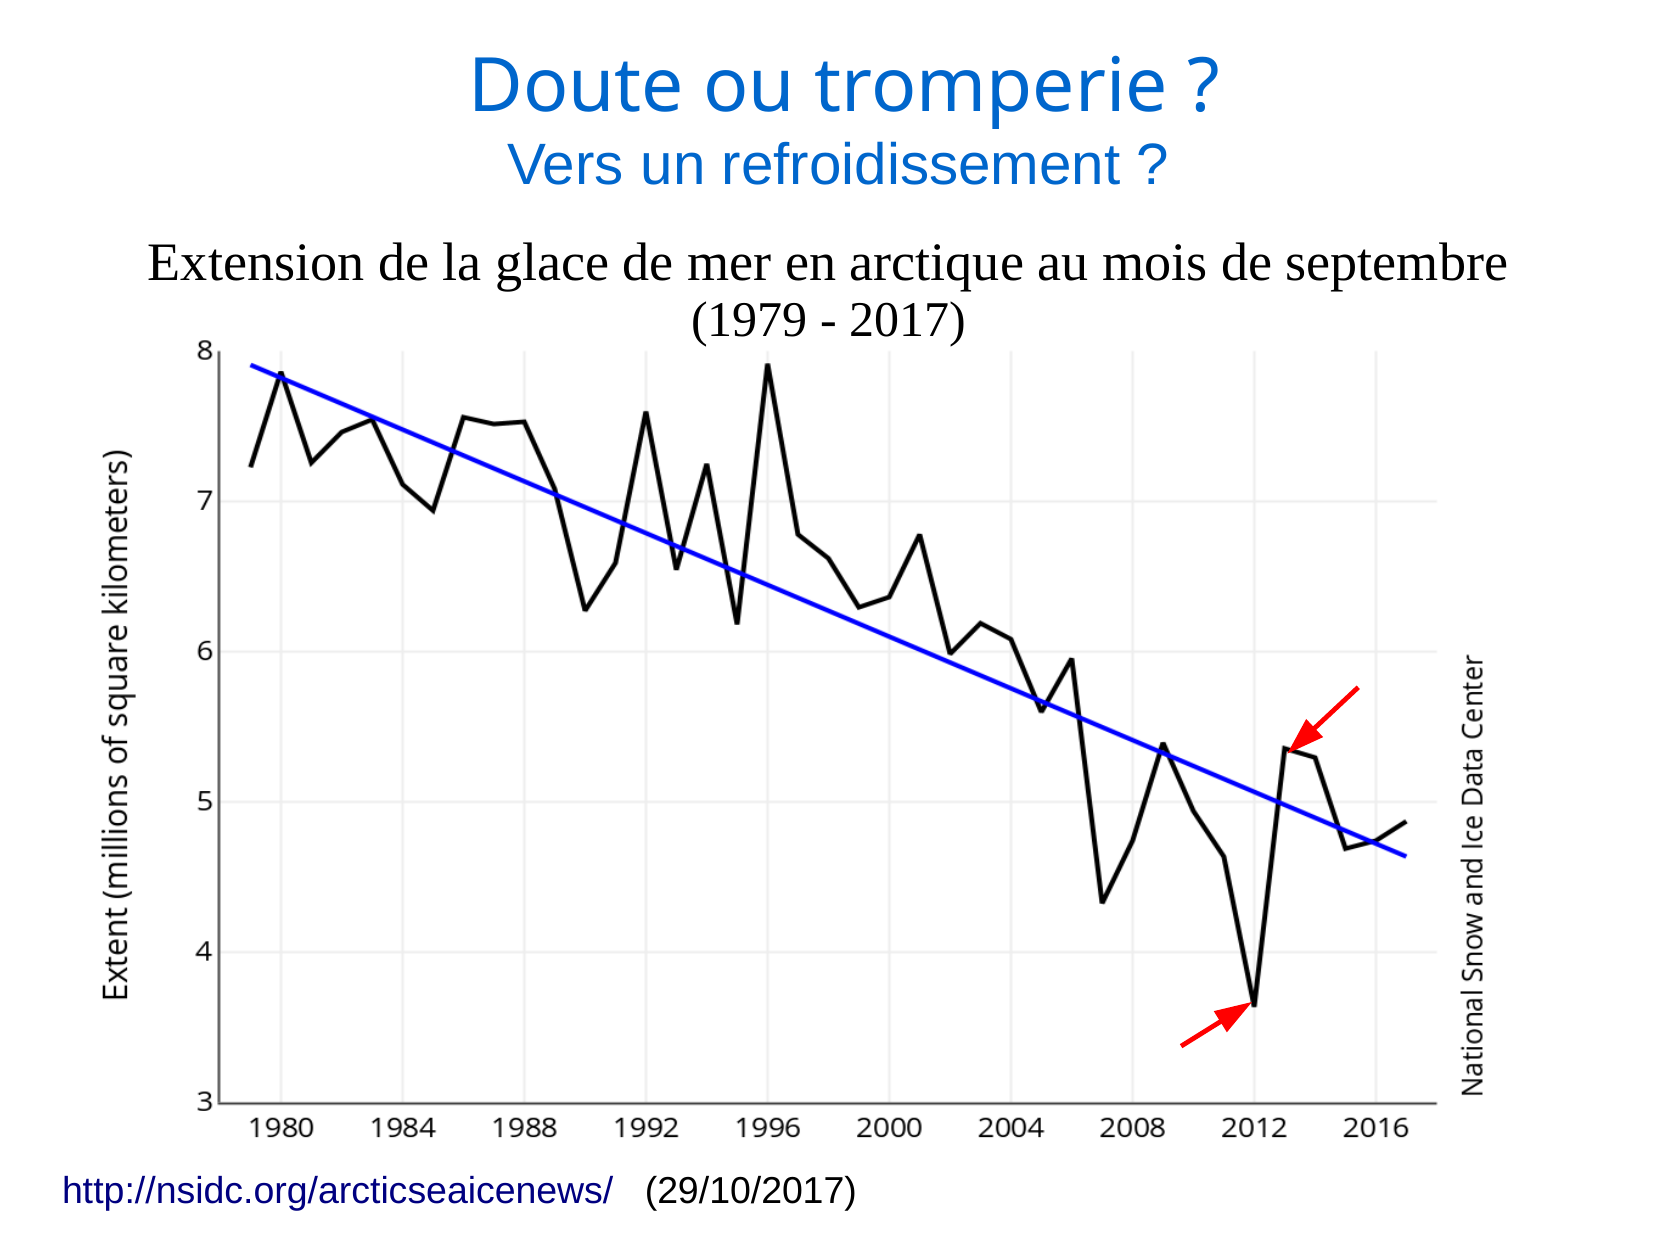

Doute ou tromperie ?
Vers un refroidissement ?
Extension de la glace de mer en arctique au mois de septembre
(1979 - 2017)
http://nsidc.org/arcticseaicenews/ (29/10/2017)